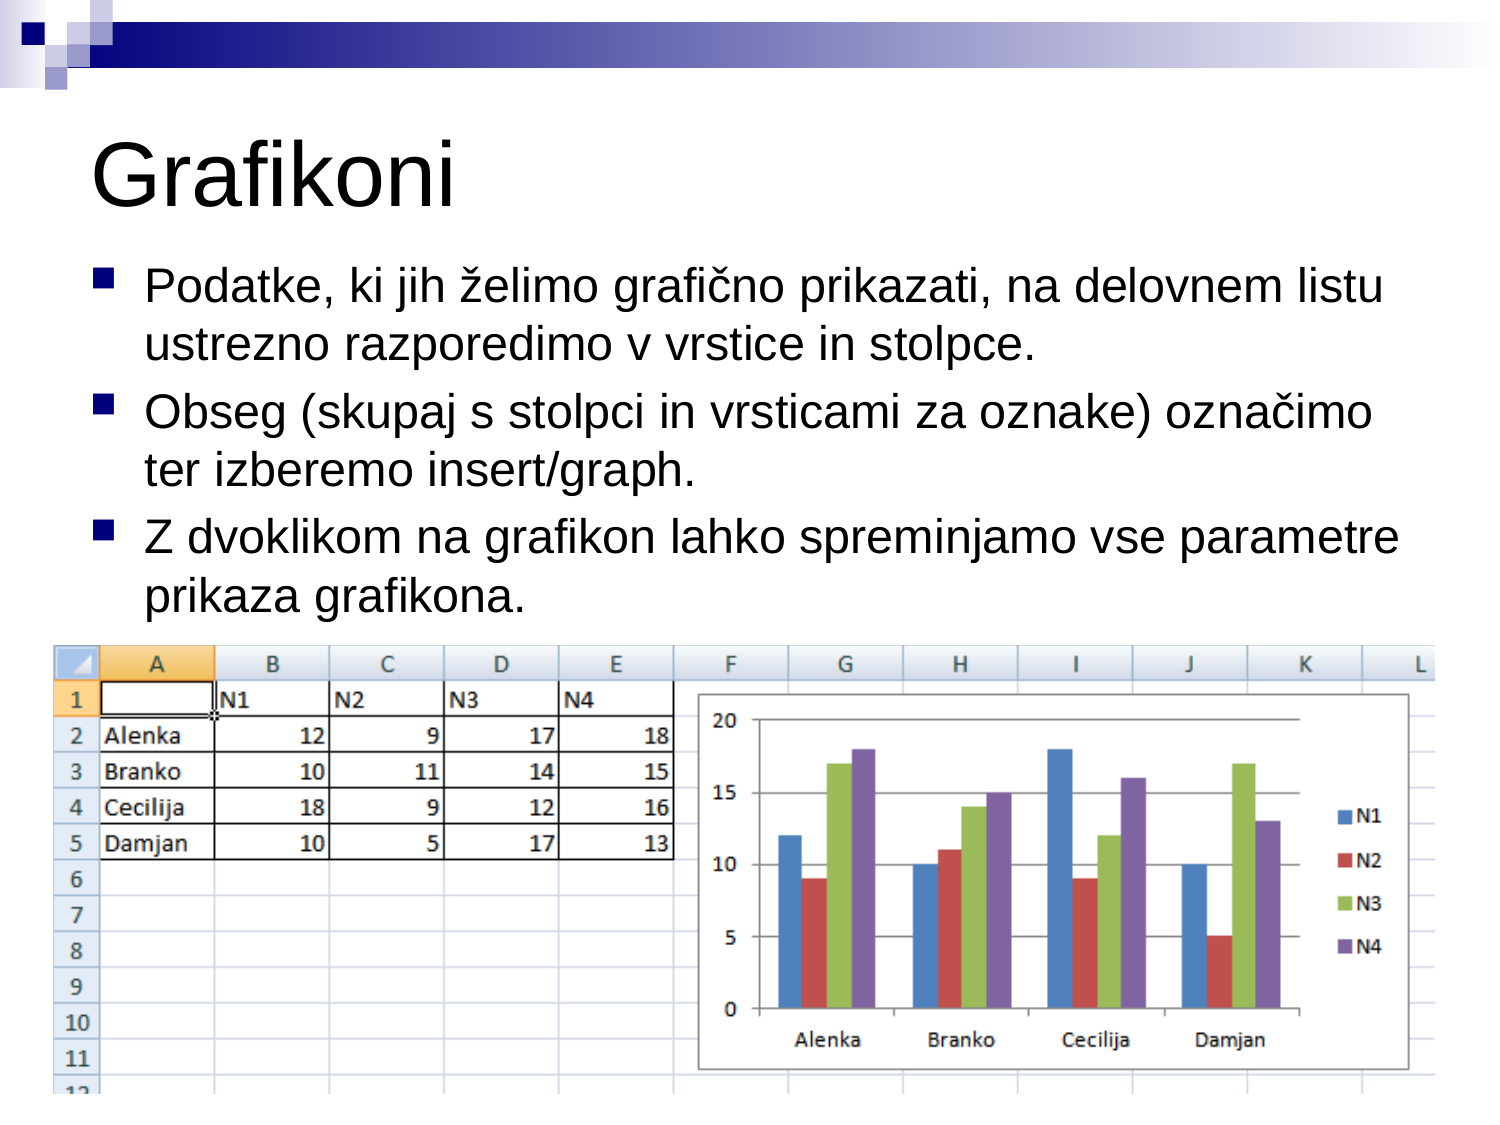

# Grafikoni
Podatke, ki jih želimo grafično prikazati, na delovnem listu ustrezno razporedimo v vrstice in stolpce.
Obseg (skupaj s stolpci in vrsticami za oznake) označimo ter izberemo insert/graph.
Z dvoklikom na grafikon lahko spreminjamo vse parametre prikaza grafikona.